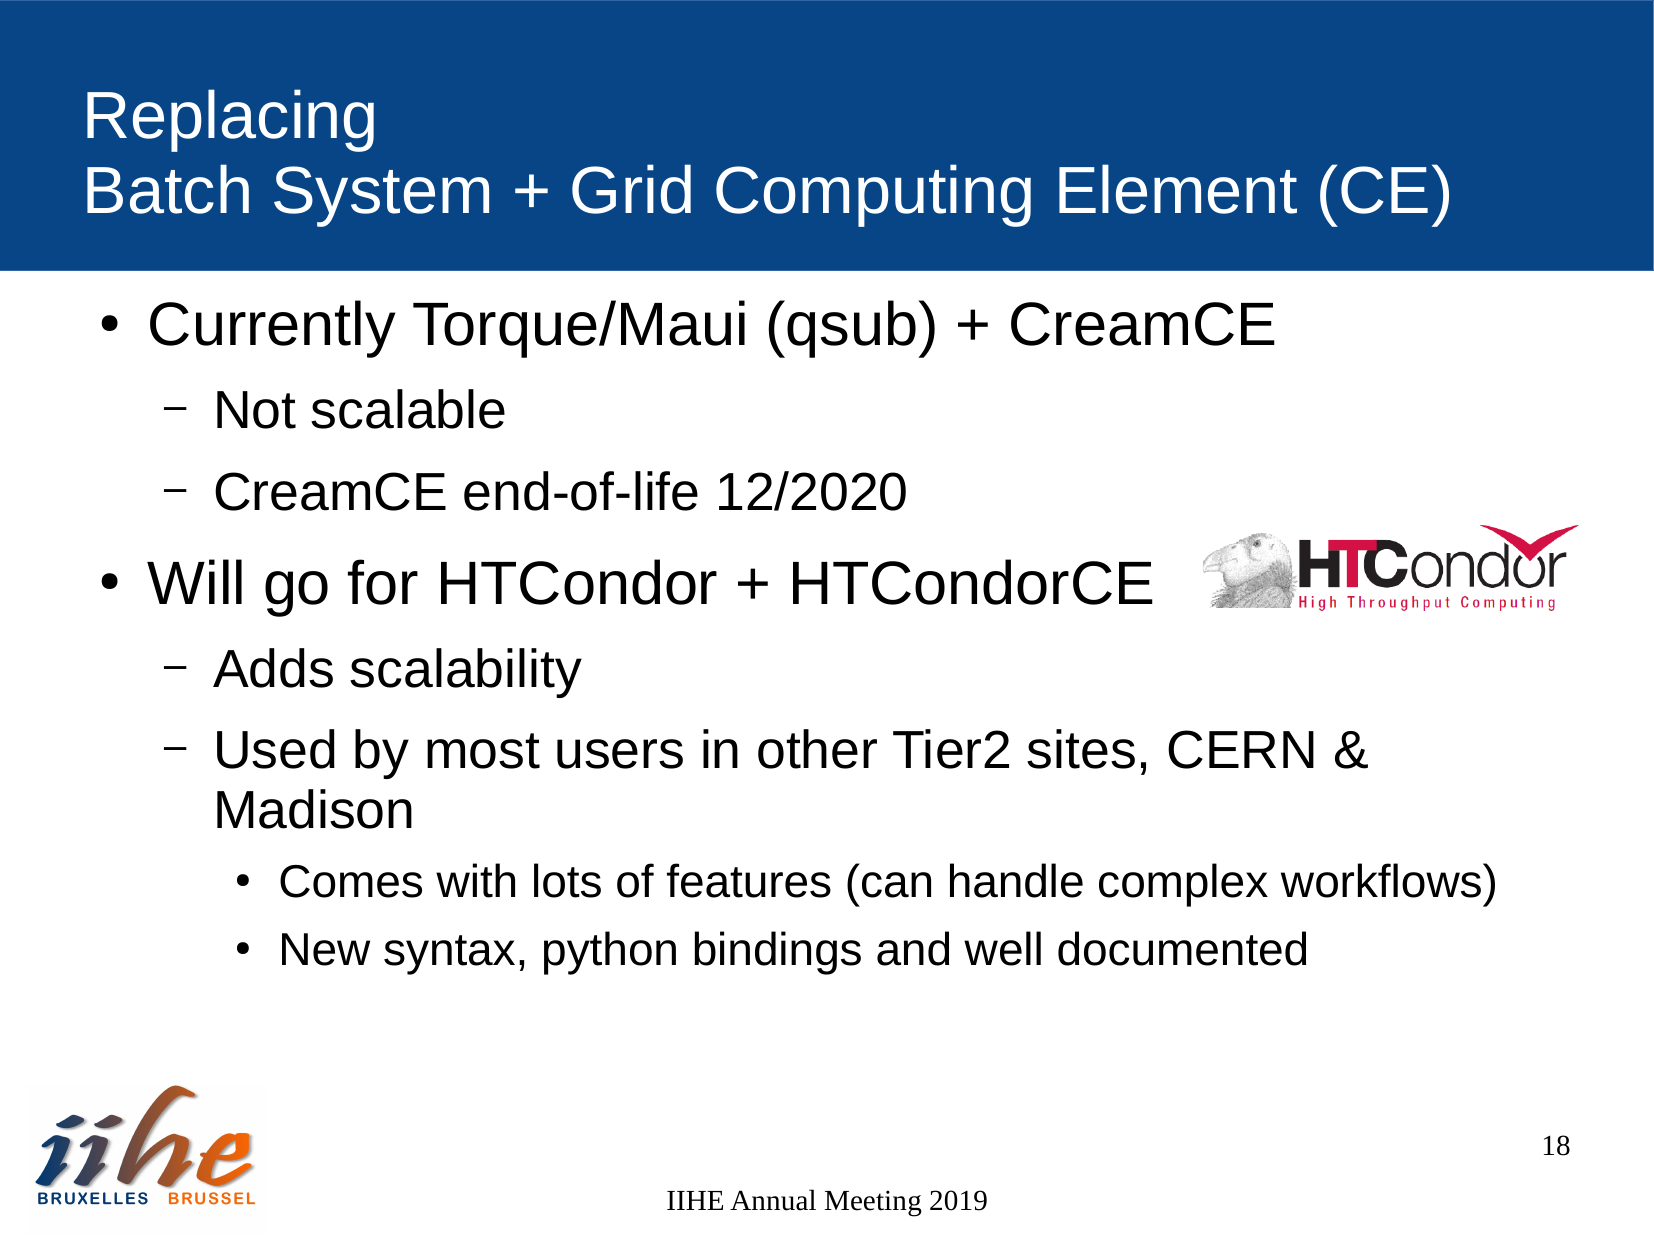

# Replacing Batch System + Grid Computing Element (CE)
Currently Torque/Maui (qsub) + CreamCE
Not scalable
CreamCE end-of-life 12/2020
Will go for HTCondor + HTCondorCE
Adds scalability
Used by most users in other Tier2 sites, CERN & Madison
Comes with lots of features (can handle complex workflows)
New syntax, python bindings and well documented
18